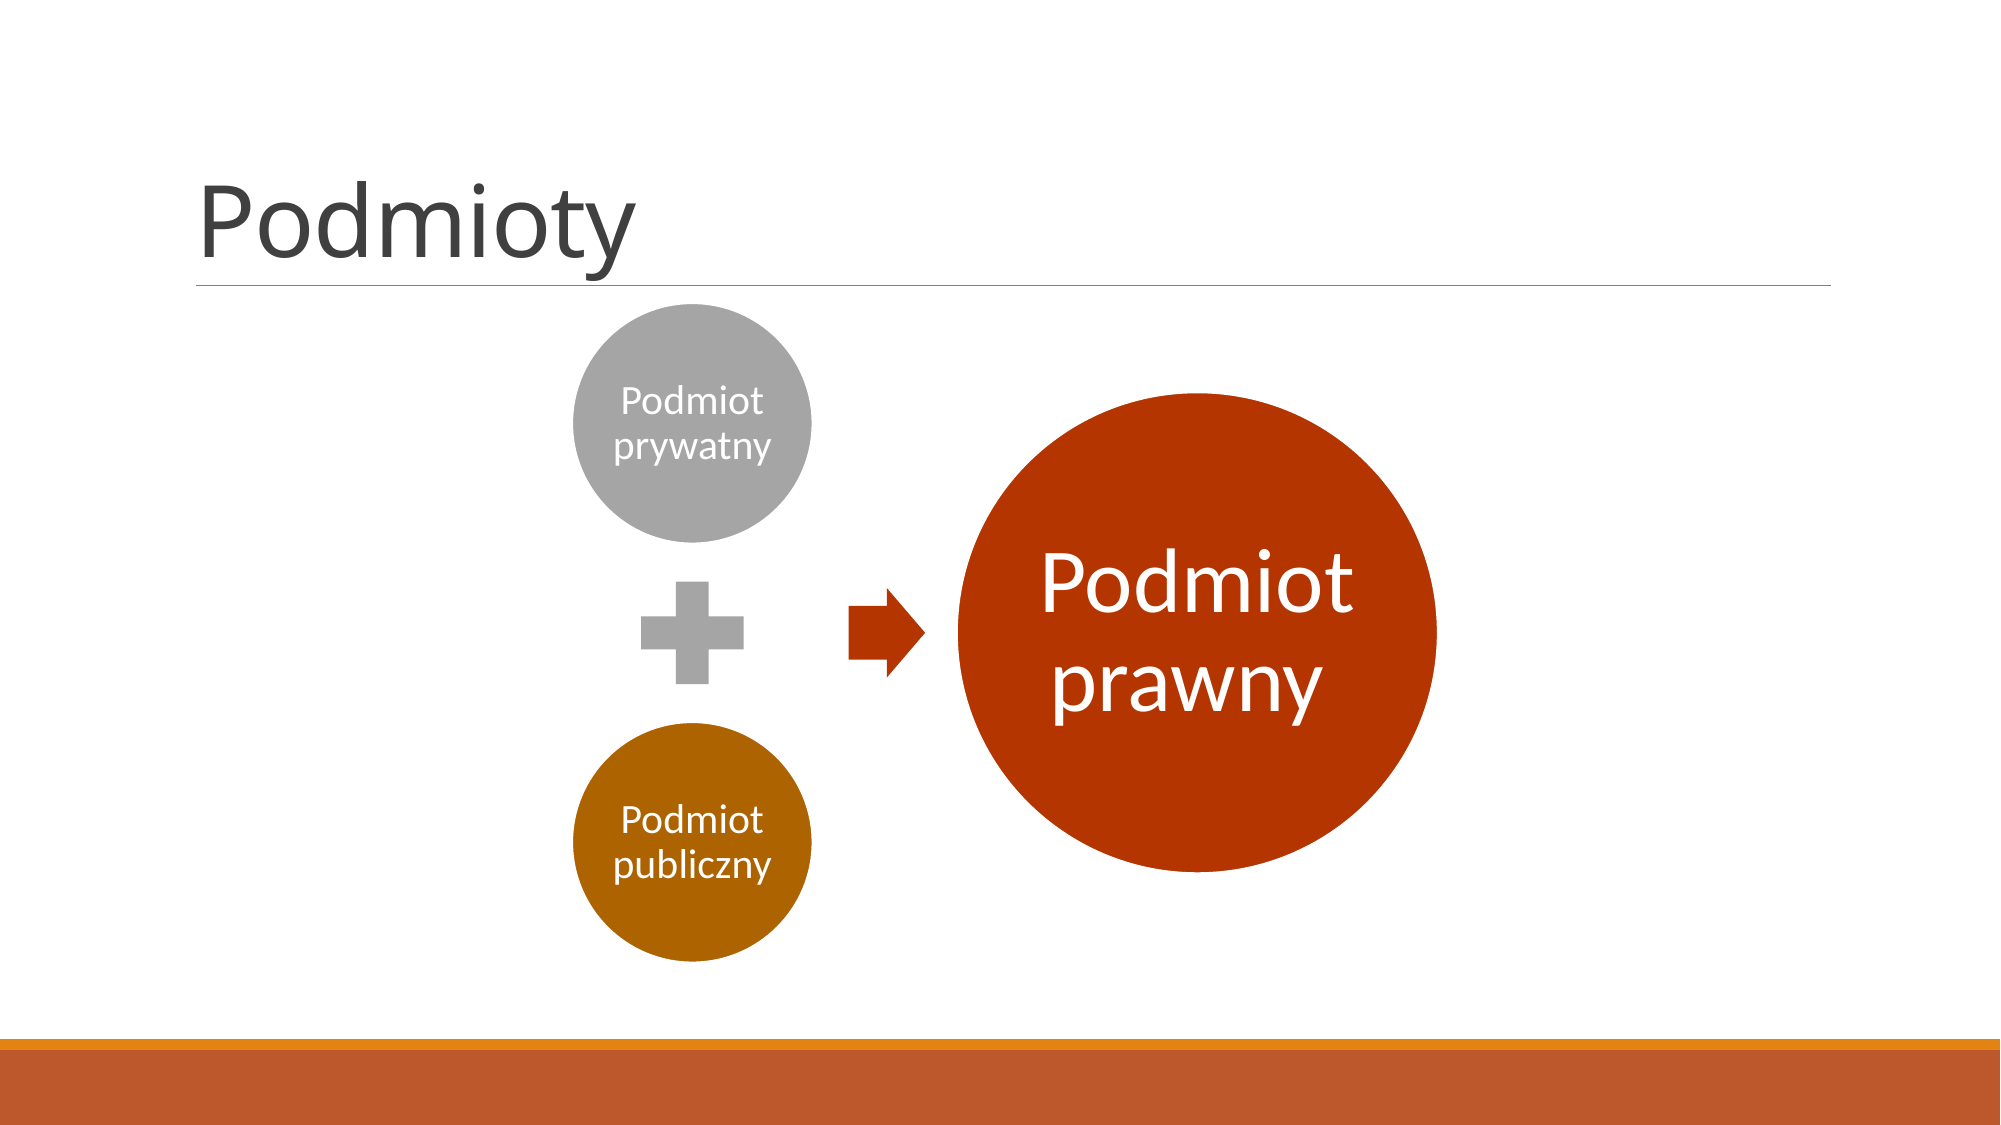

# Podmioty
Podmiot prywatny
Podmiot prawny
Podmiot publiczny